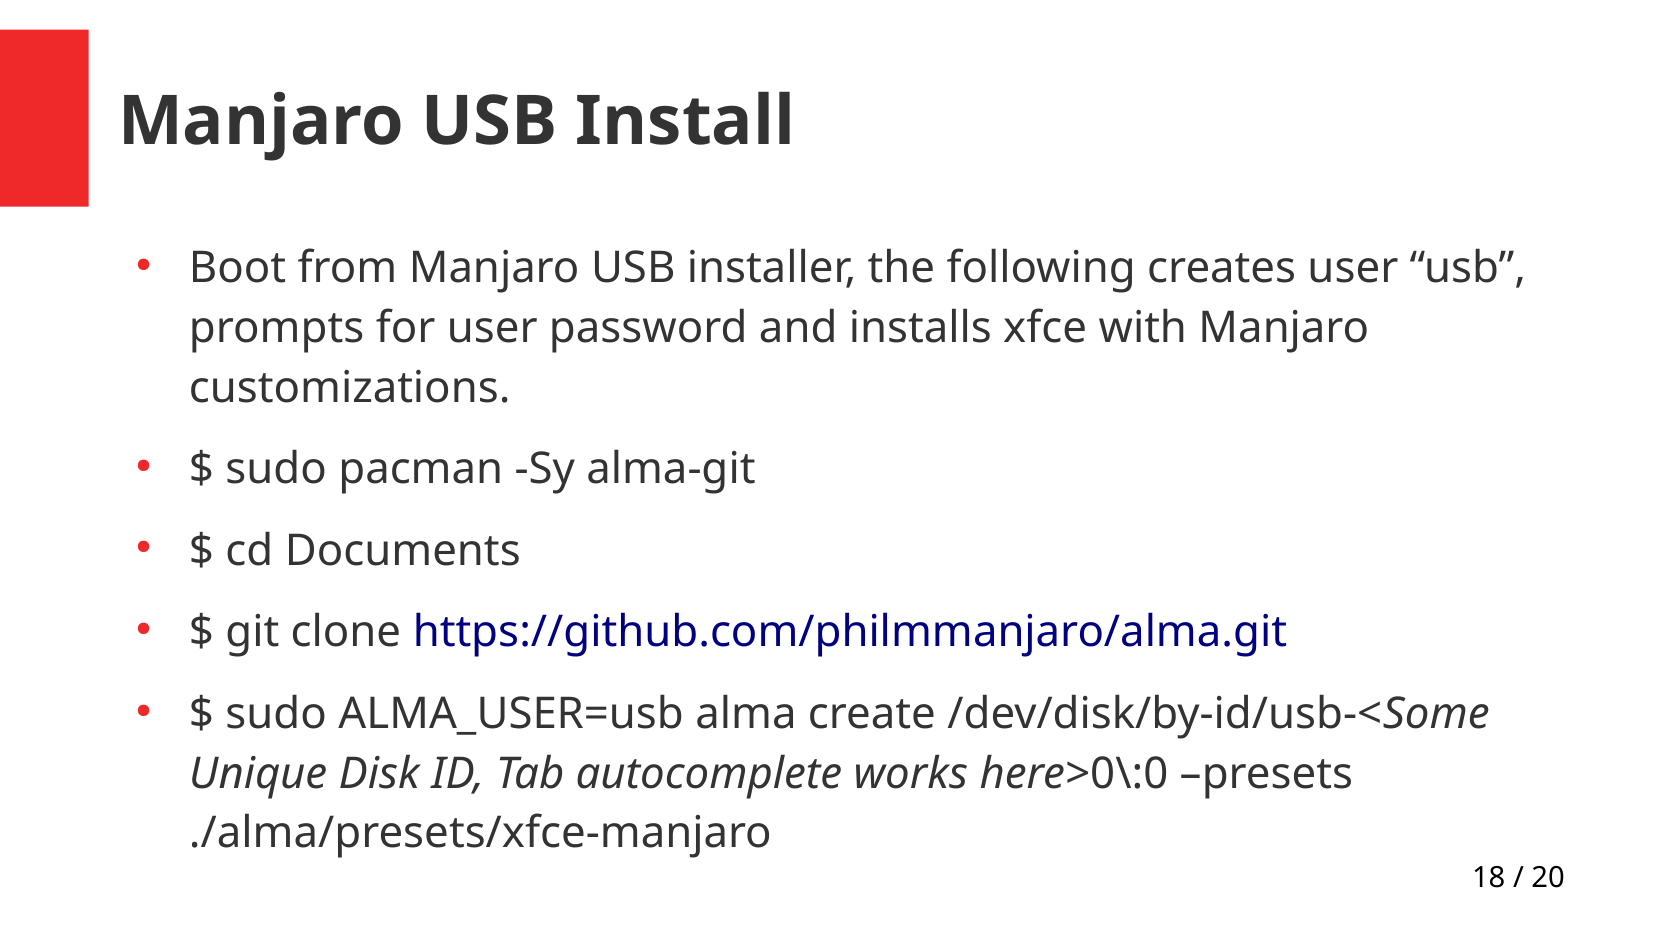

# Manjaro USB Install
Boot from Manjaro USB installer, the following creates user “usb”, prompts for user password and installs xfce with Manjaro customizations.
$ sudo pacman -Sy alma-git
$ cd Documents
$ git clone https://github.com/philmmanjaro/alma.git
$ sudo ALMA_USER=usb alma create /dev/disk/by-id/usb-<Some Unique Disk ID, Tab autocomplete works here>0\:0 –presets ./alma/presets/xfce-manjaro
18